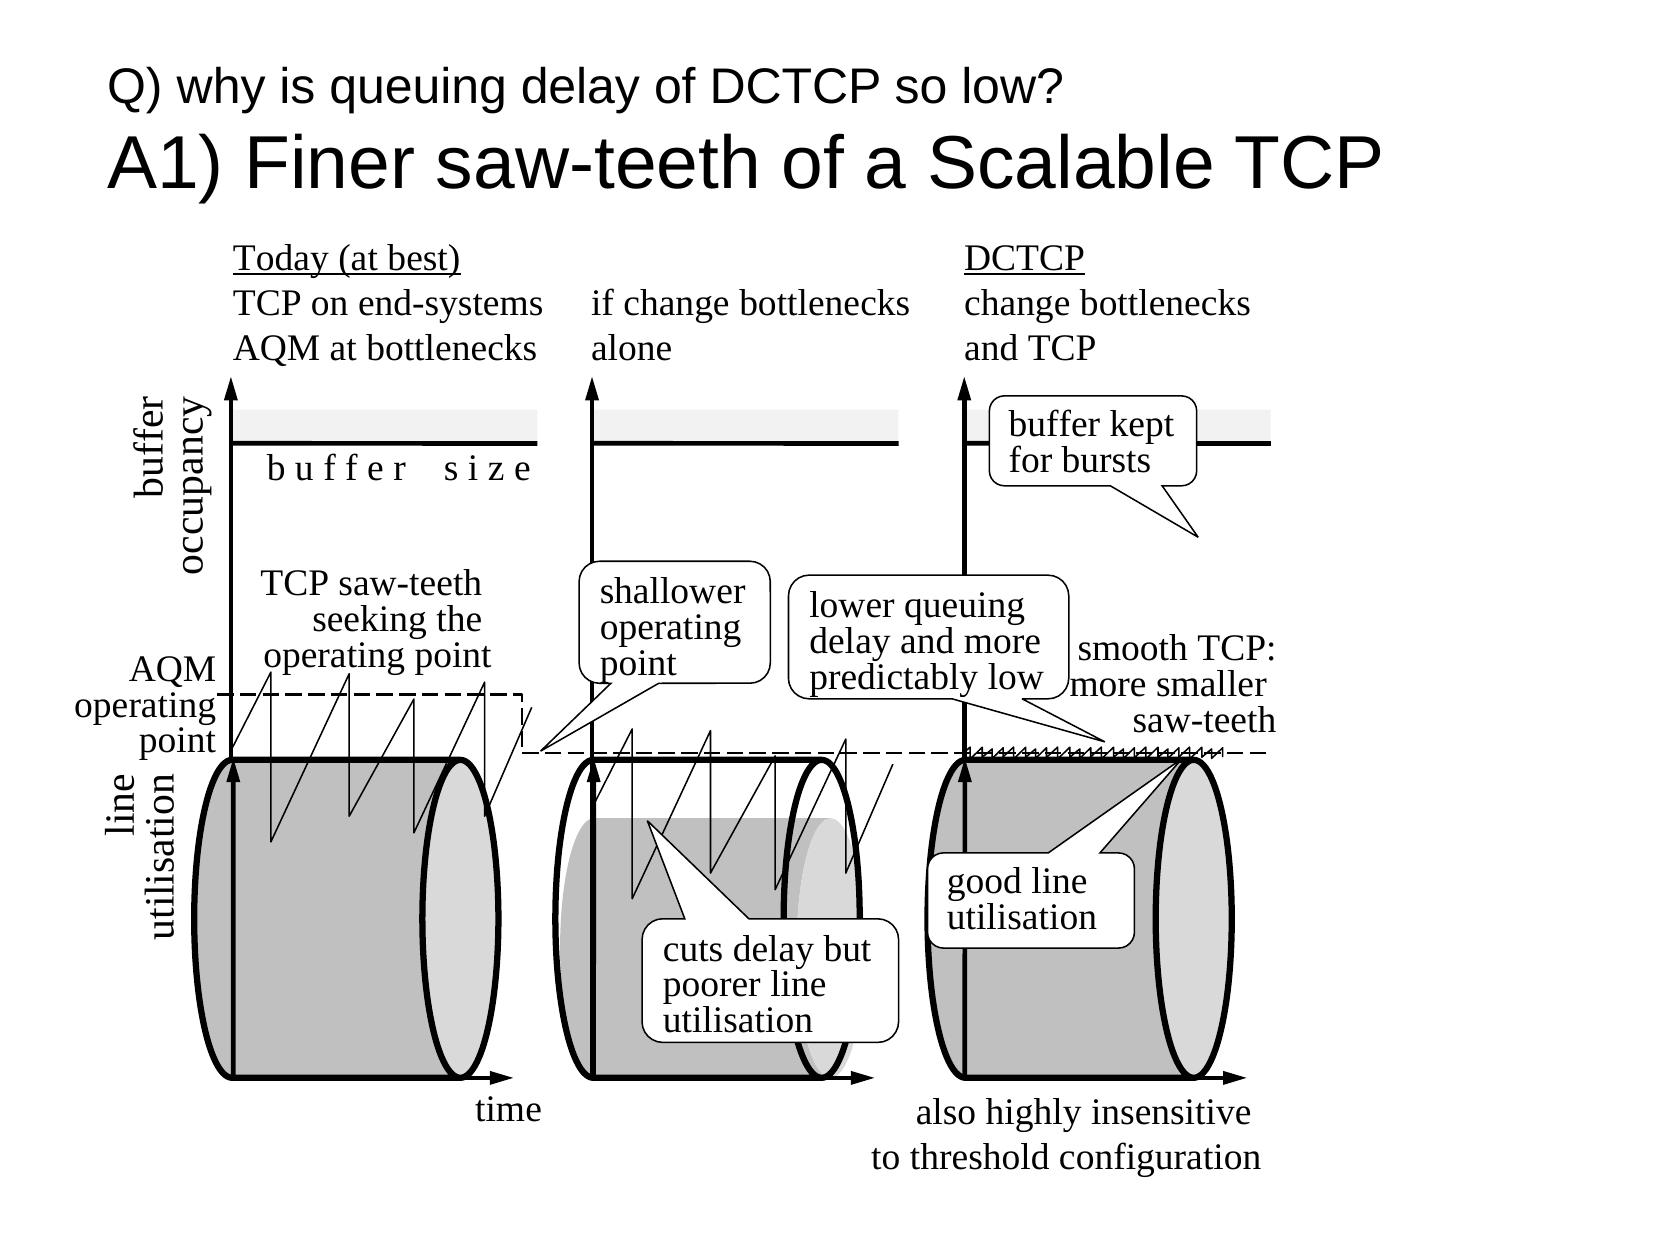

# Q) why is queuing delay of DCTCP so low? A1) Finer saw-teeth of a Scalable TCP
Today (at best)
TCP on end-systems
AQM at bottlenecks
DCTCP
change bottlenecks
and TCP
if change bottlenecks
alone
buffer kept for bursts
b u f f e r s i z e
buffer
occupancy
TCP saw-teeth
seeking the
operating point
shallower
operating
point
lower queuing delay and more predictably low
smooth TCP:
more smaller
saw-teeth
AQM
operating
point
line
utilisation
good line utilisation
cuts delay but poorer line utilisation
time
also highly insensitive
to threshold configuration